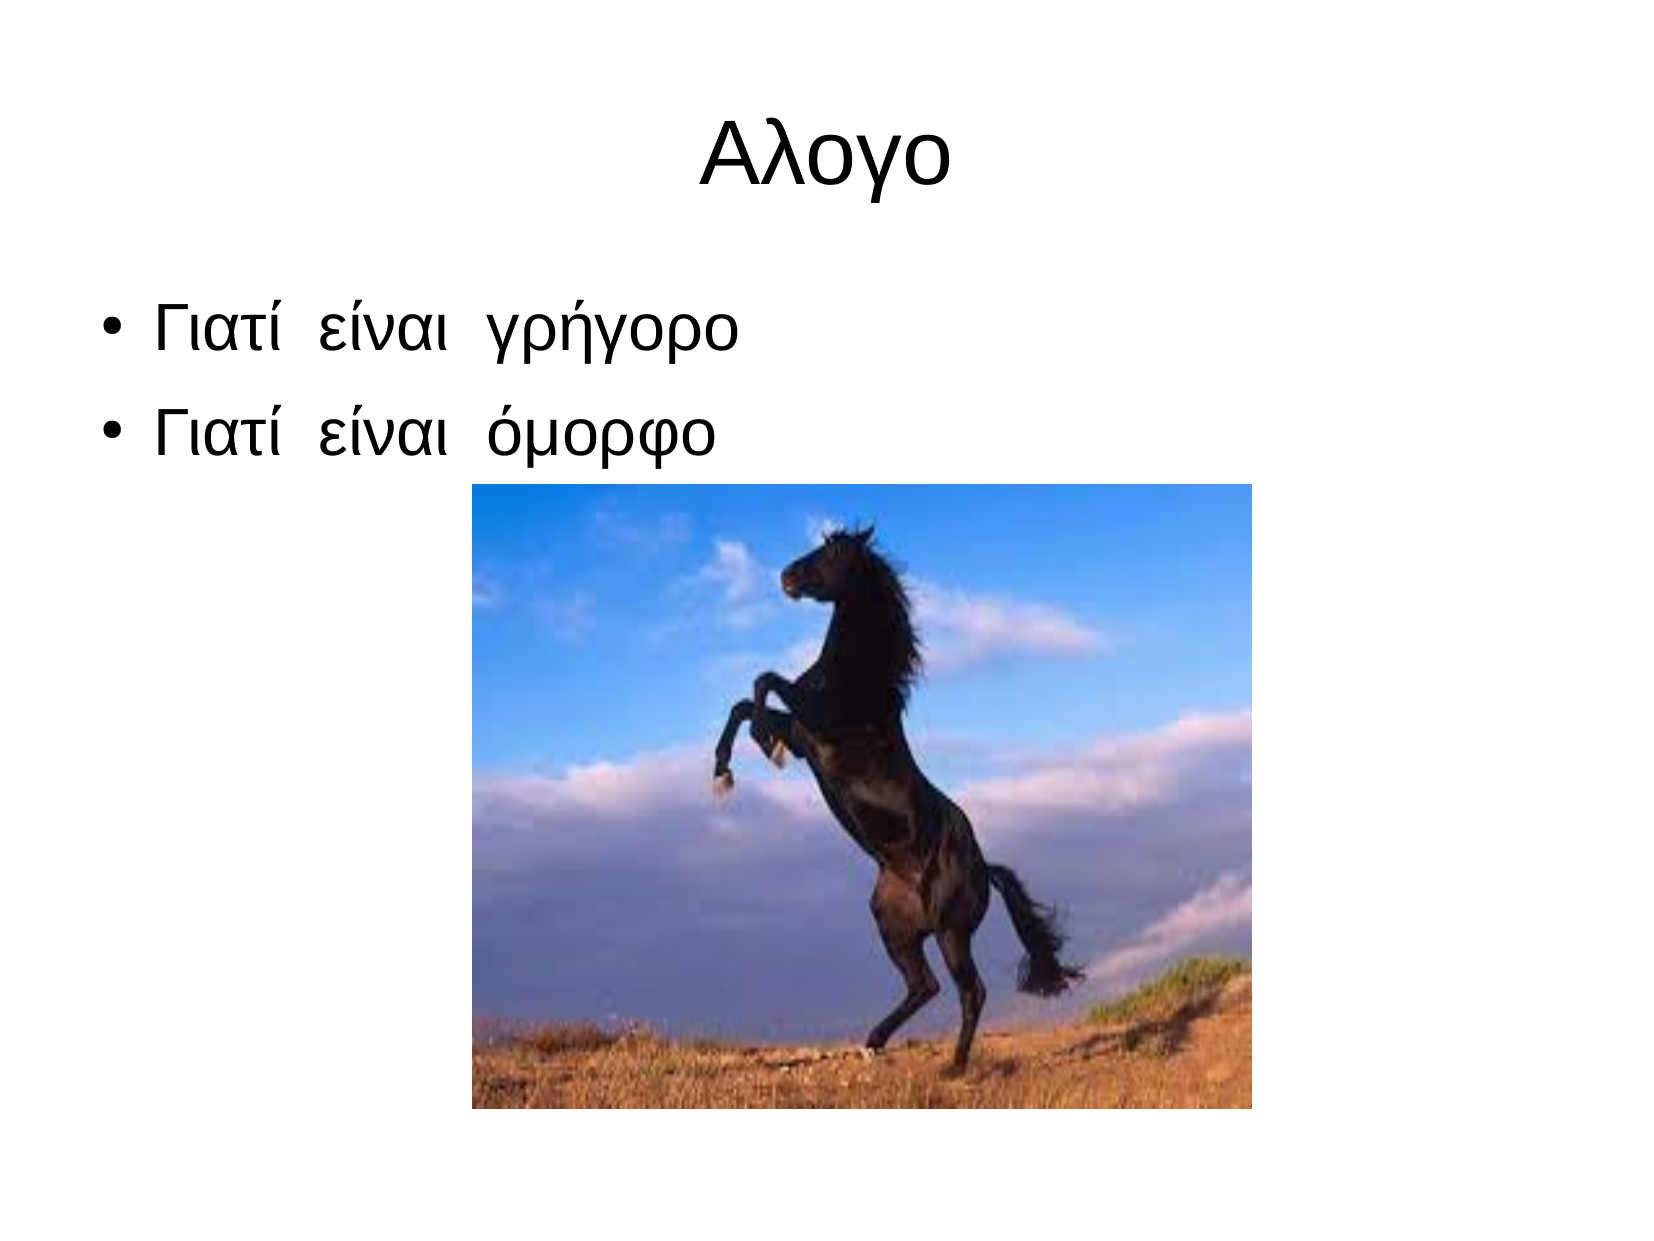

# Αλογο
Γιατί είναι γρήγορο
Γιατί είναι όμορφο